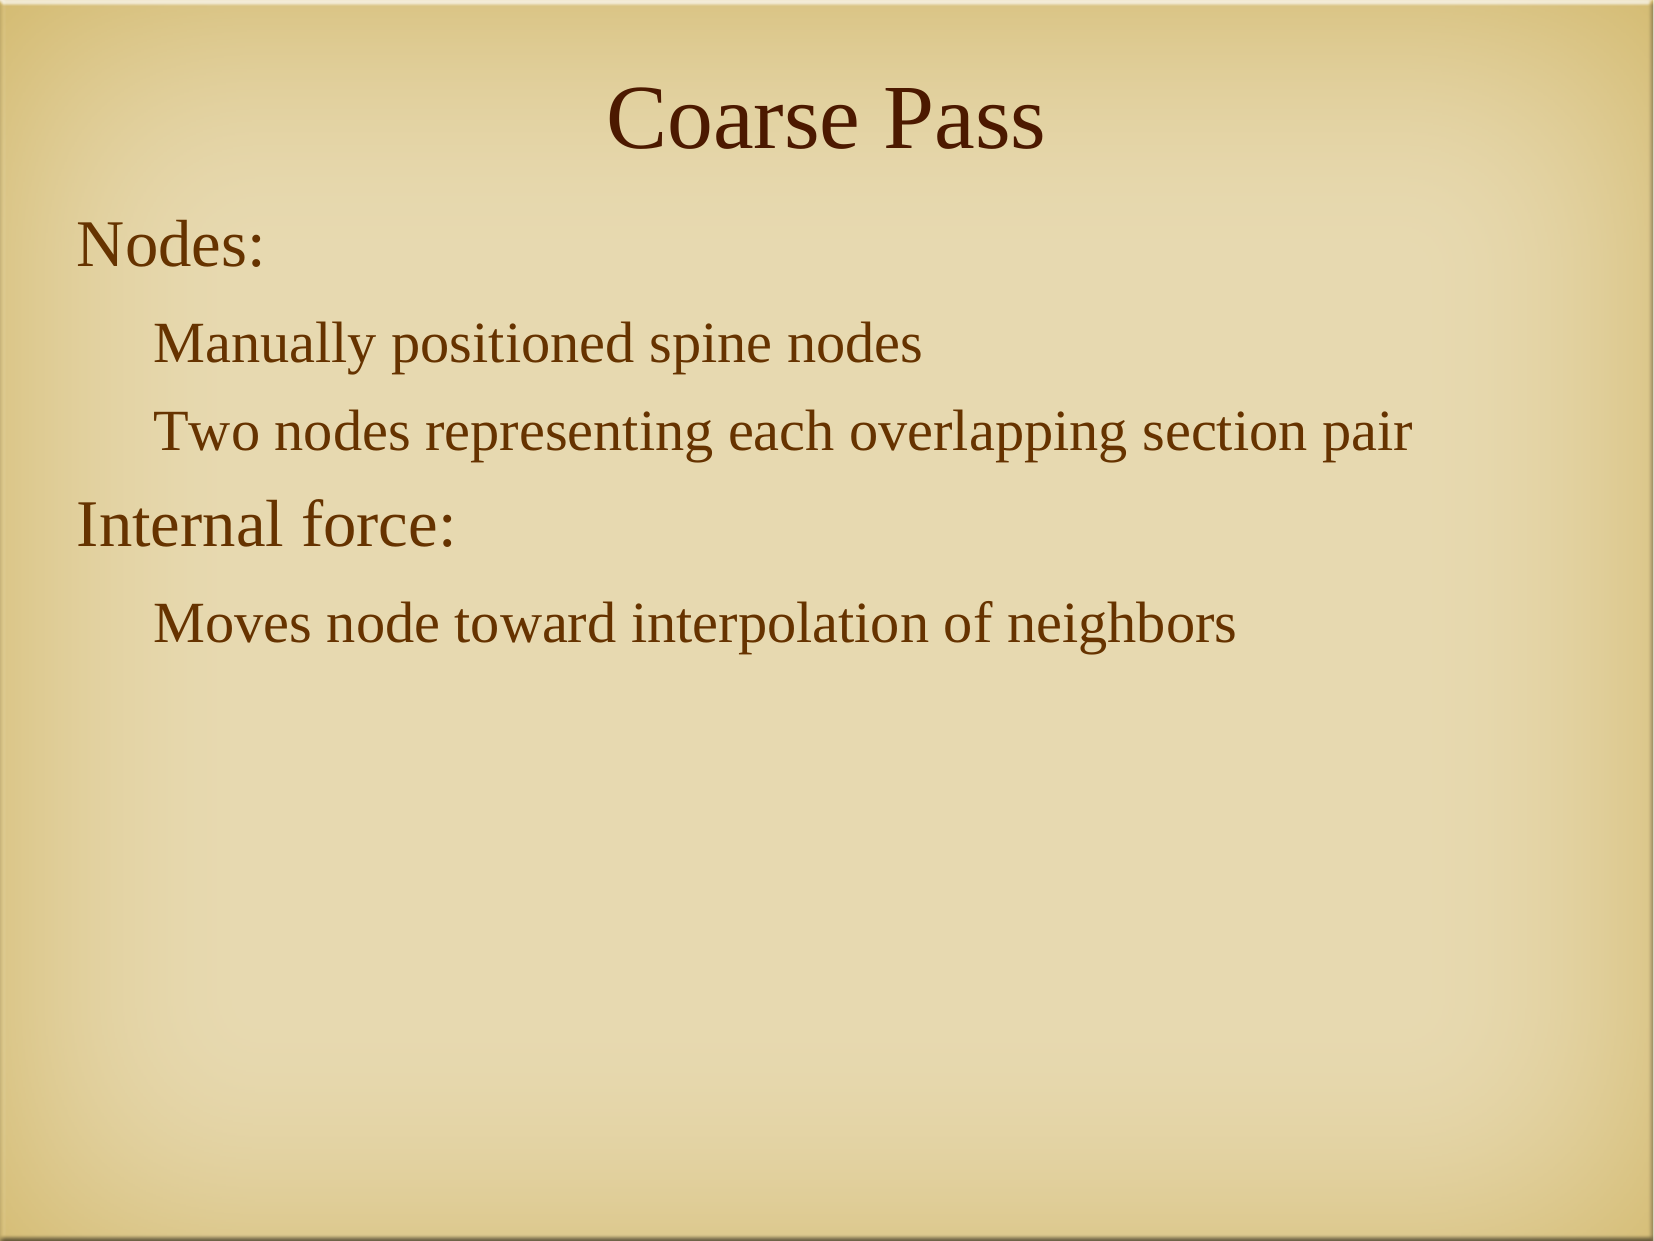

# Coarse Pass
Nodes:
Manually positioned spine nodes
Two nodes representing each overlapping section pair
Internal force:
Moves node toward interpolation of neighbors